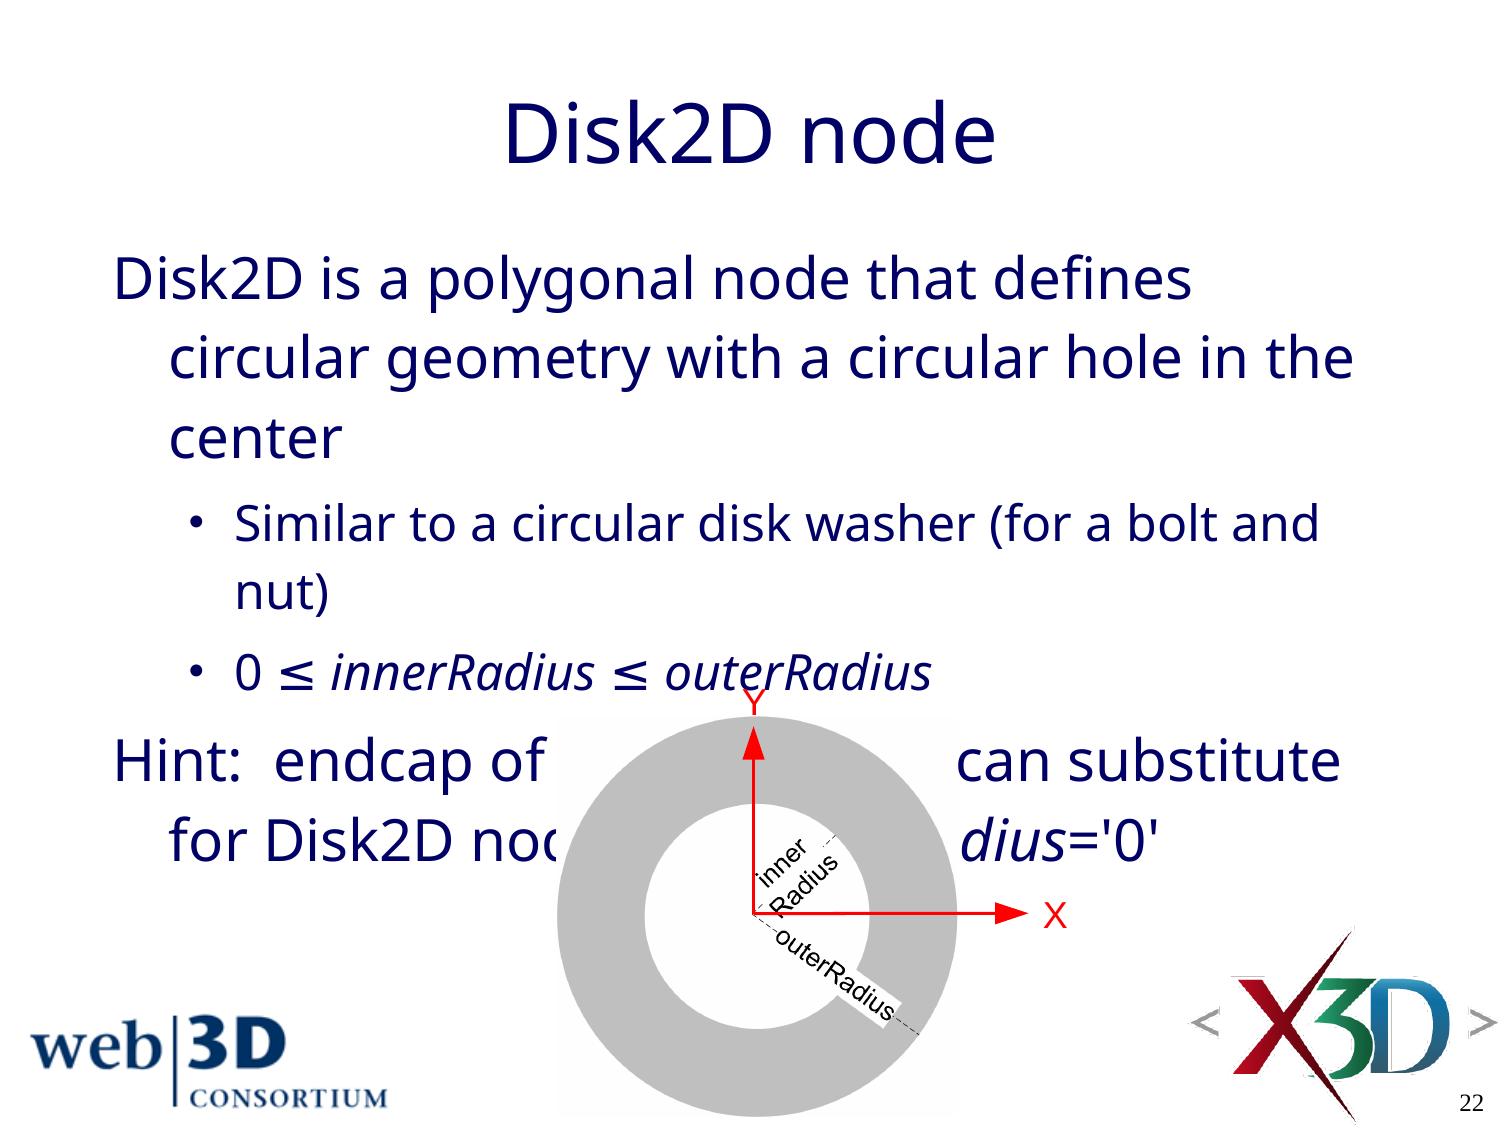

# Disk2D node
Disk2D is a polygonal node that defines circular geometry with a circular hole in the center
Similar to a circular disk washer (for a bolt and nut)
0 ≤ innerRadius ≤ outerRadius
Hint: endcap of Cylinder node can substitute for Disk2D node with innerRadius='0'
Y
X